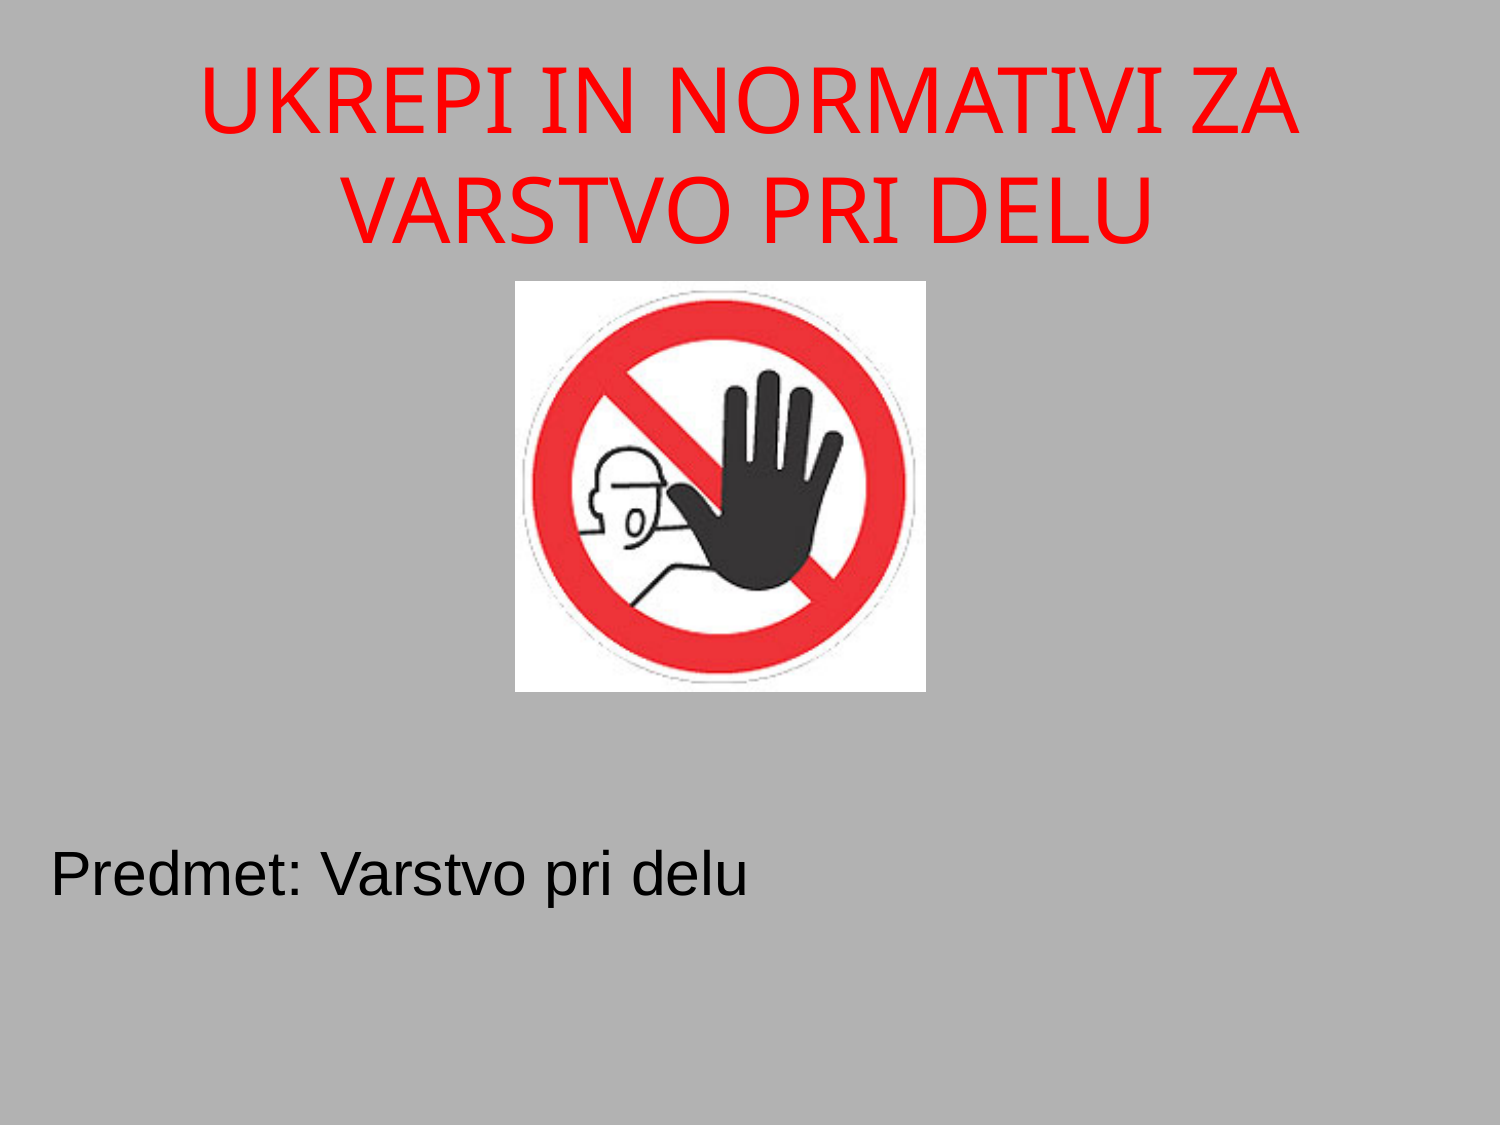

# UKREPI IN NORMATIVI ZA VARSTVO PRI DELU
Predmet: Varstvo pri delu